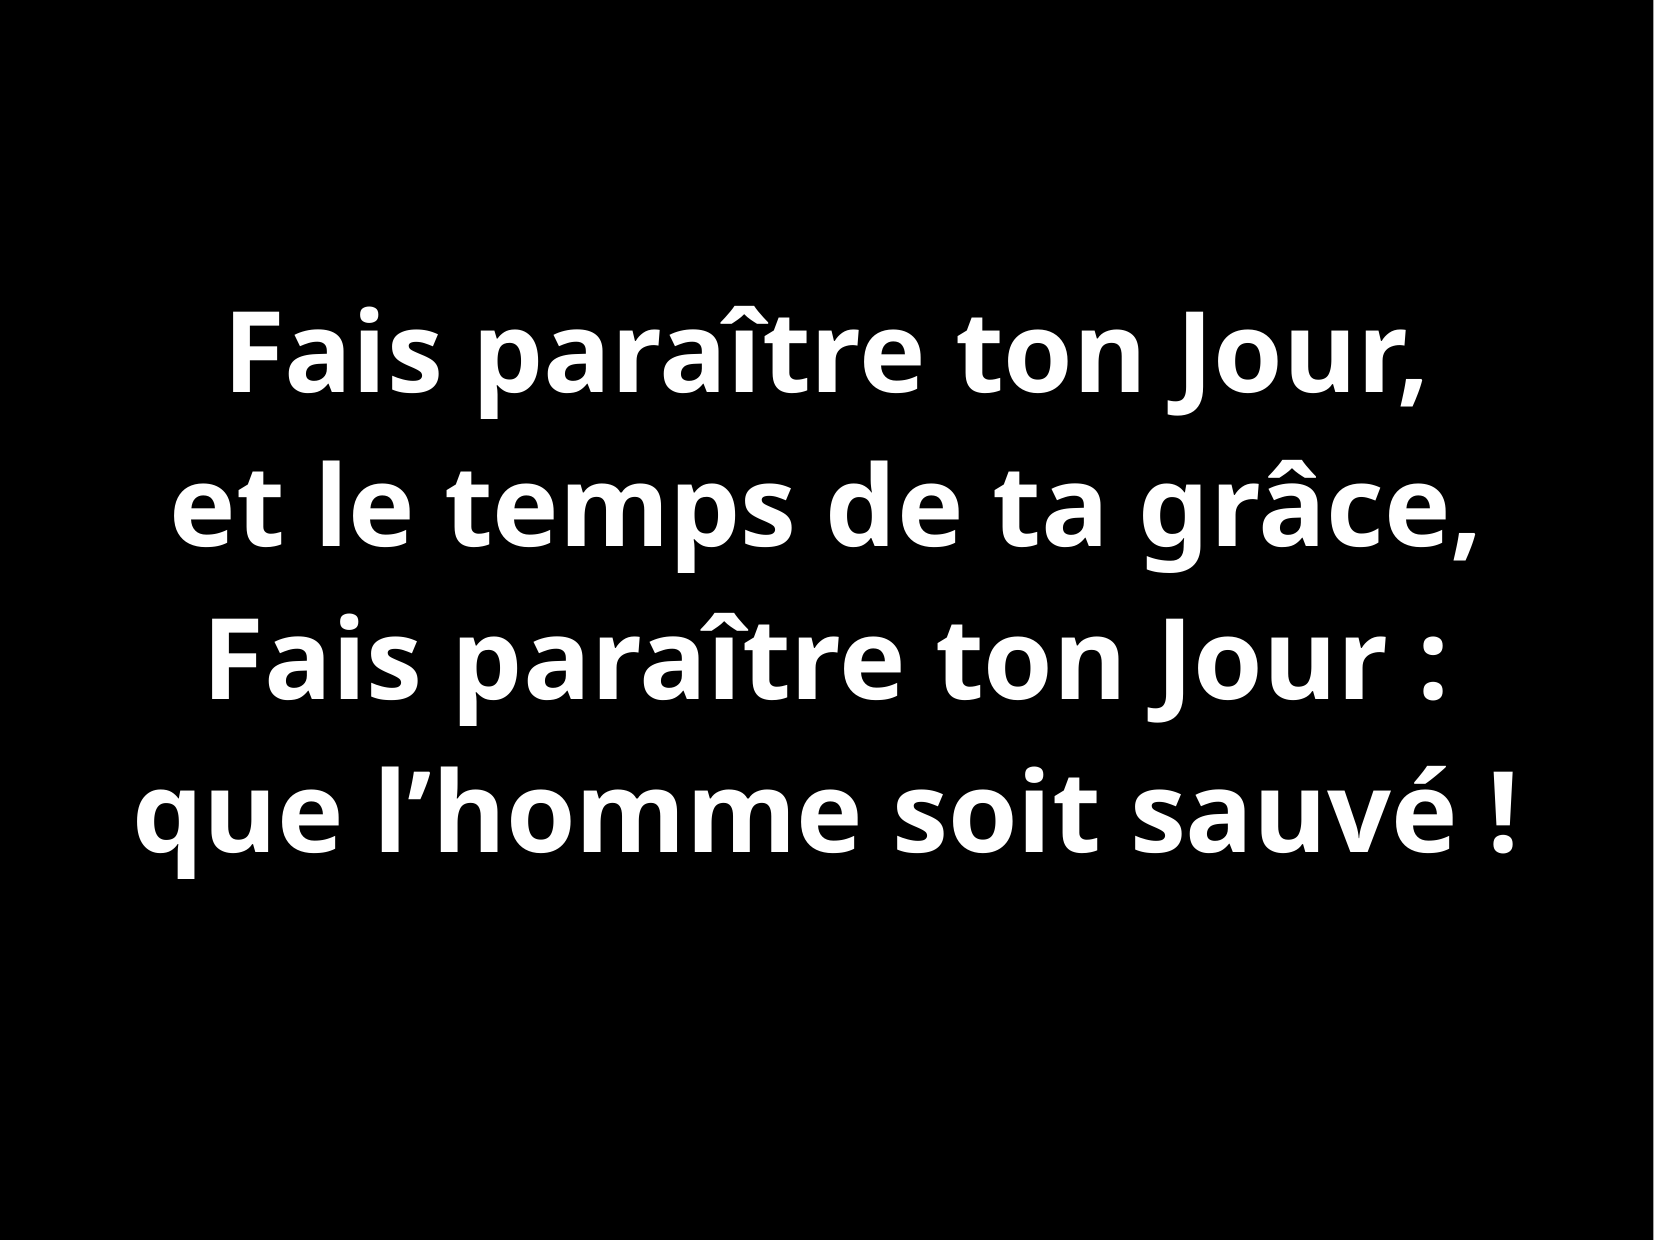

# Fais paraître ton Jour,
et le temps de ta grâce,
Fais paraître ton Jour :
que l’homme soit sauvé !